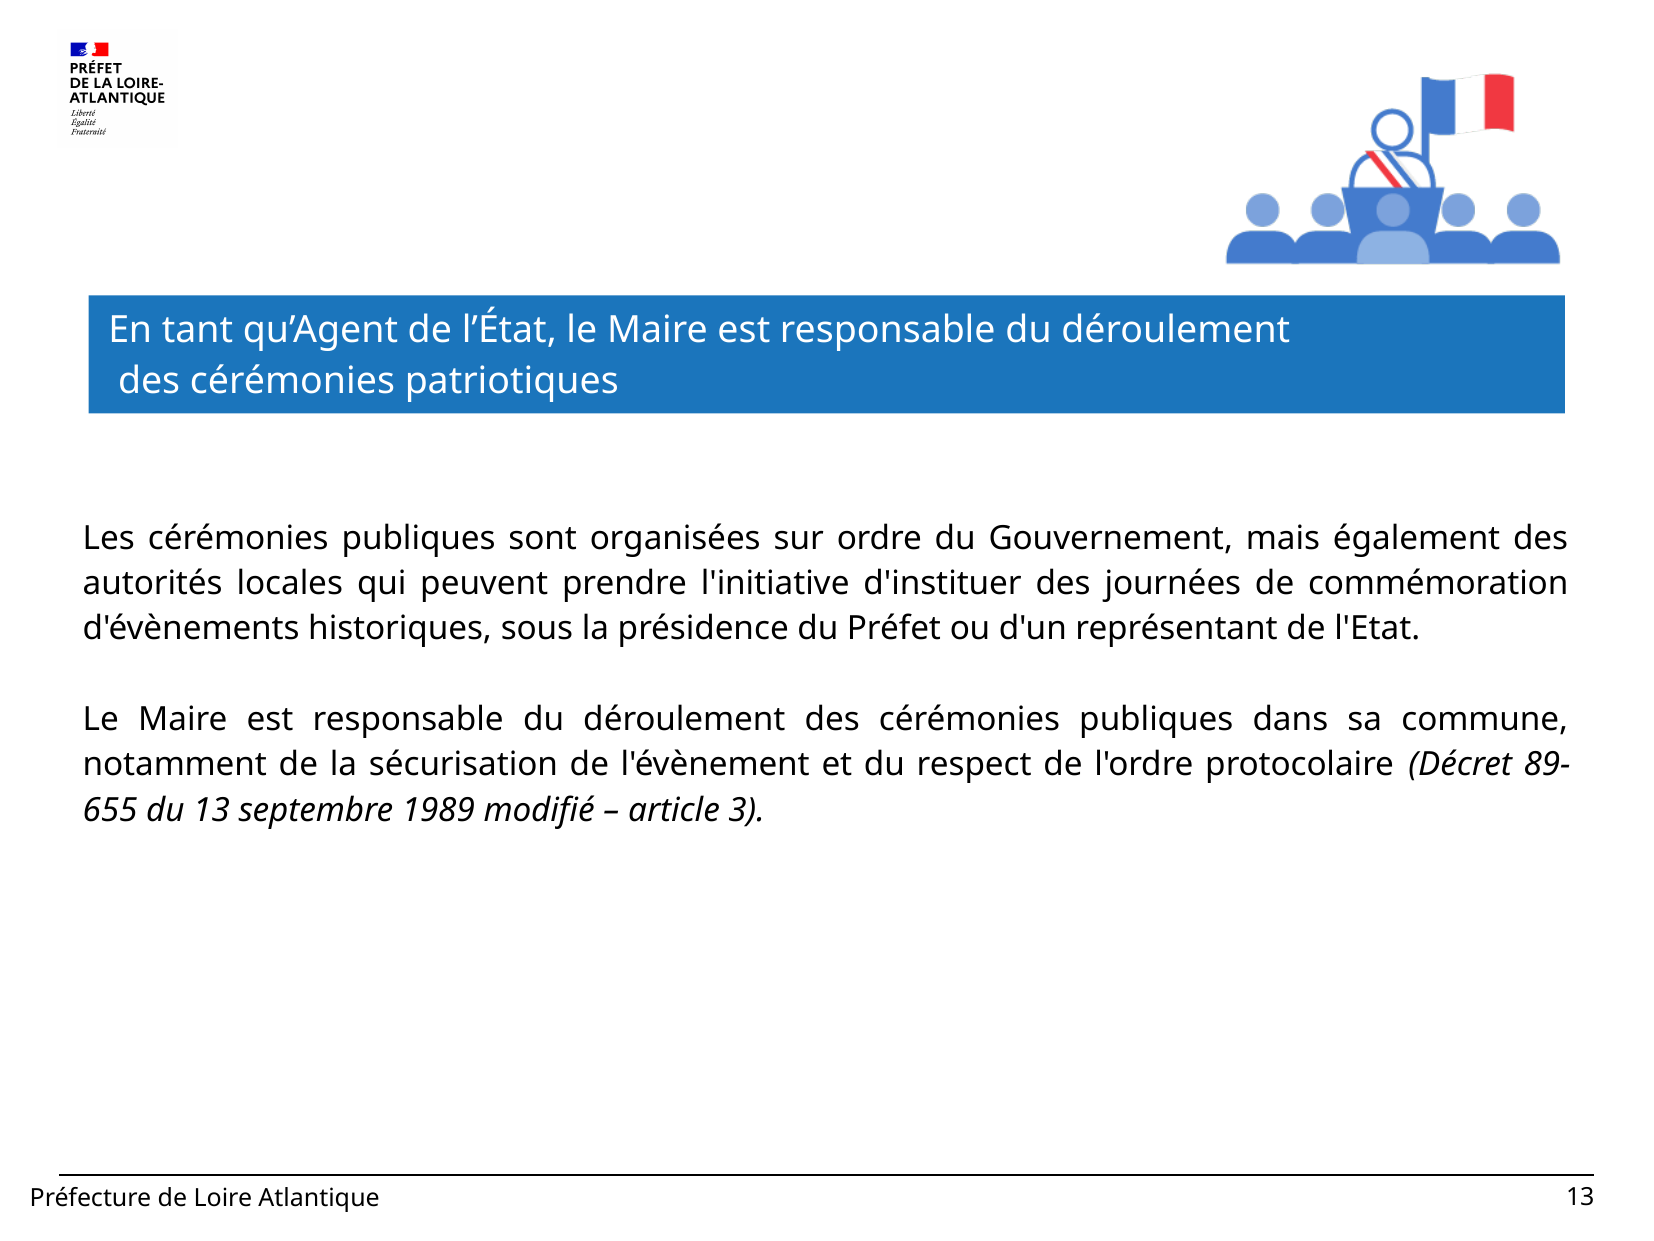

# Les cérémonies publiques sont organisées sur ordre du Gouvernement, mais également des autorités locales qui peuvent prendre l'initiative d'instituer des journées de commémoration d'évènements historiques, sous la présidence du Préfet ou d'un représentant de l'Etat.
Le Maire est responsable du déroulement des cérémonies publiques dans sa commune, notamment de la sécurisation de l'évènement et du respect de l'ordre protocolaire (Décret 89-655 du 13 septembre 1989 modifié – article 3).
En tant qu’Agent de l’État, le Maire est responsable du déroulement
 des cérémonies patriotiques
13
Préfecture de Loire Atlantique